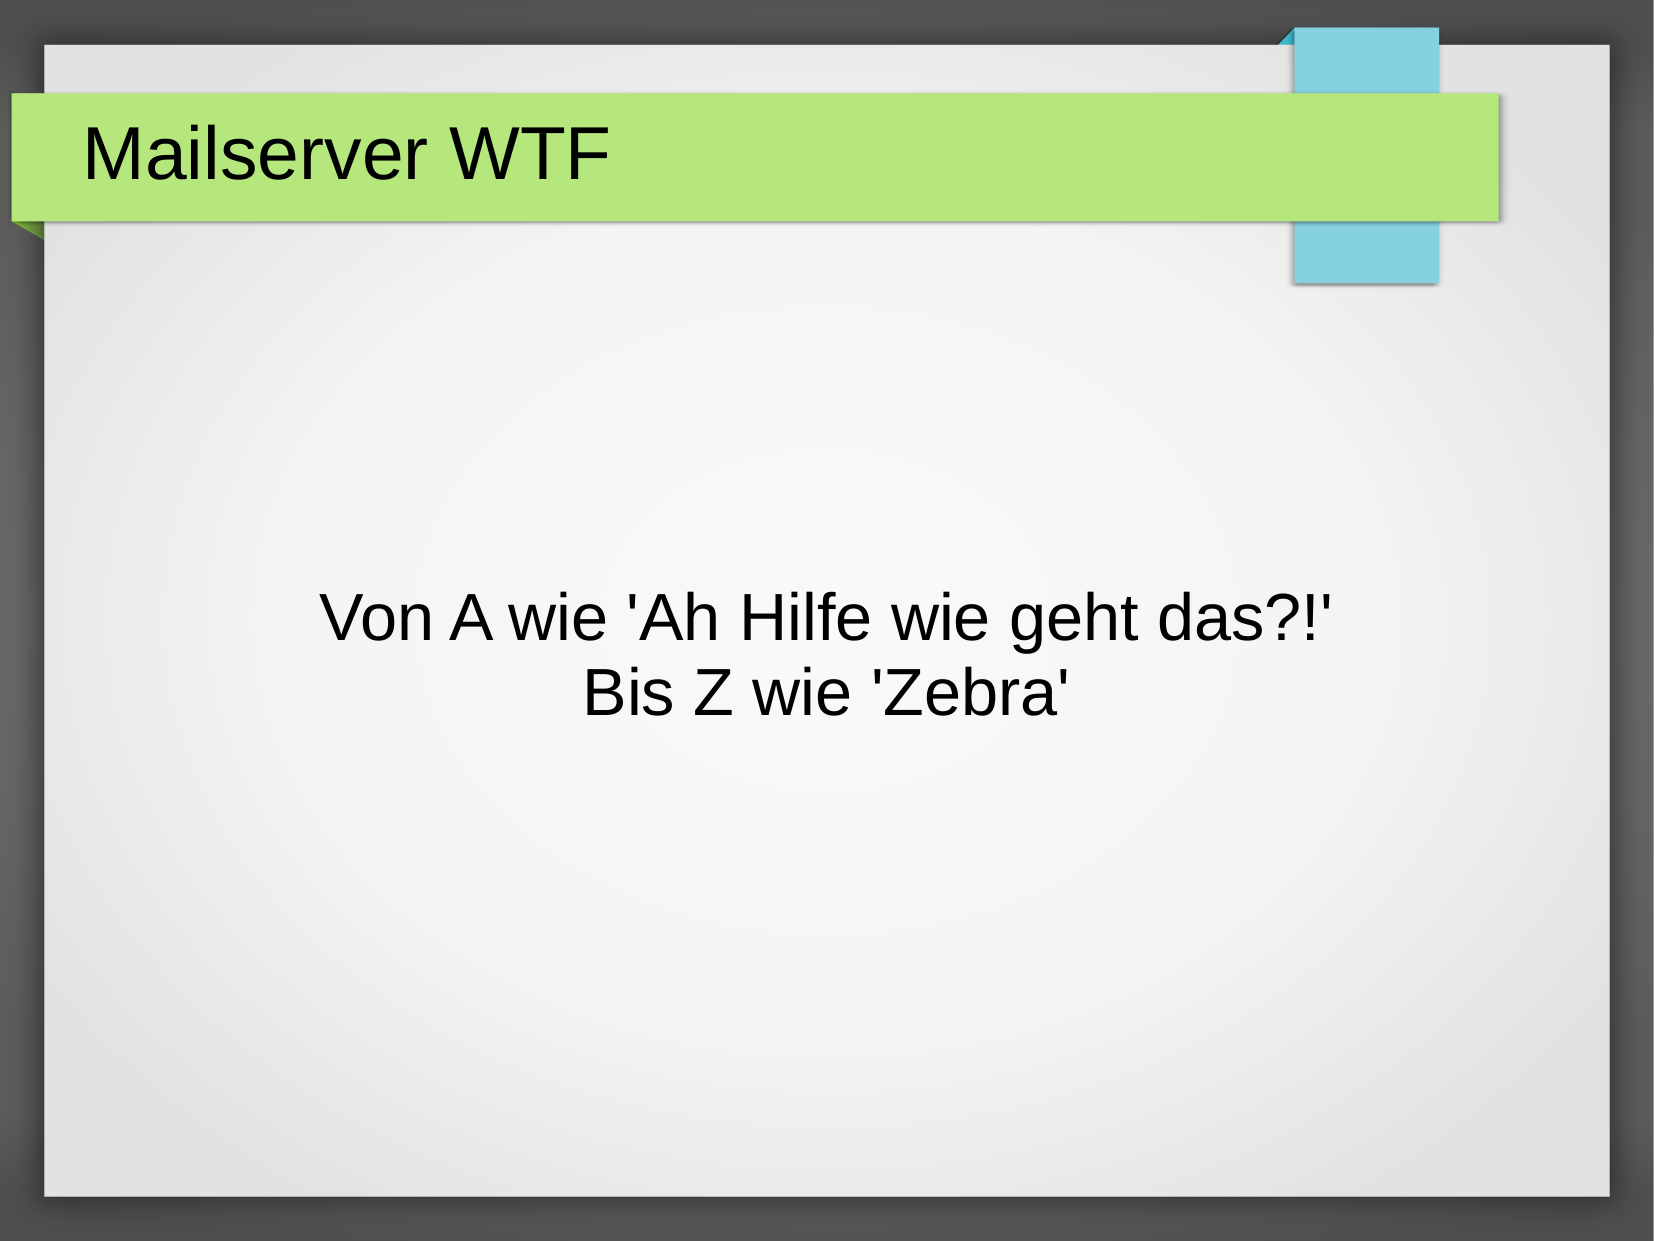

Mailserver WTF
# Von A wie 'Ah Hilfe wie geht das?!'
Bis Z wie 'Zebra'